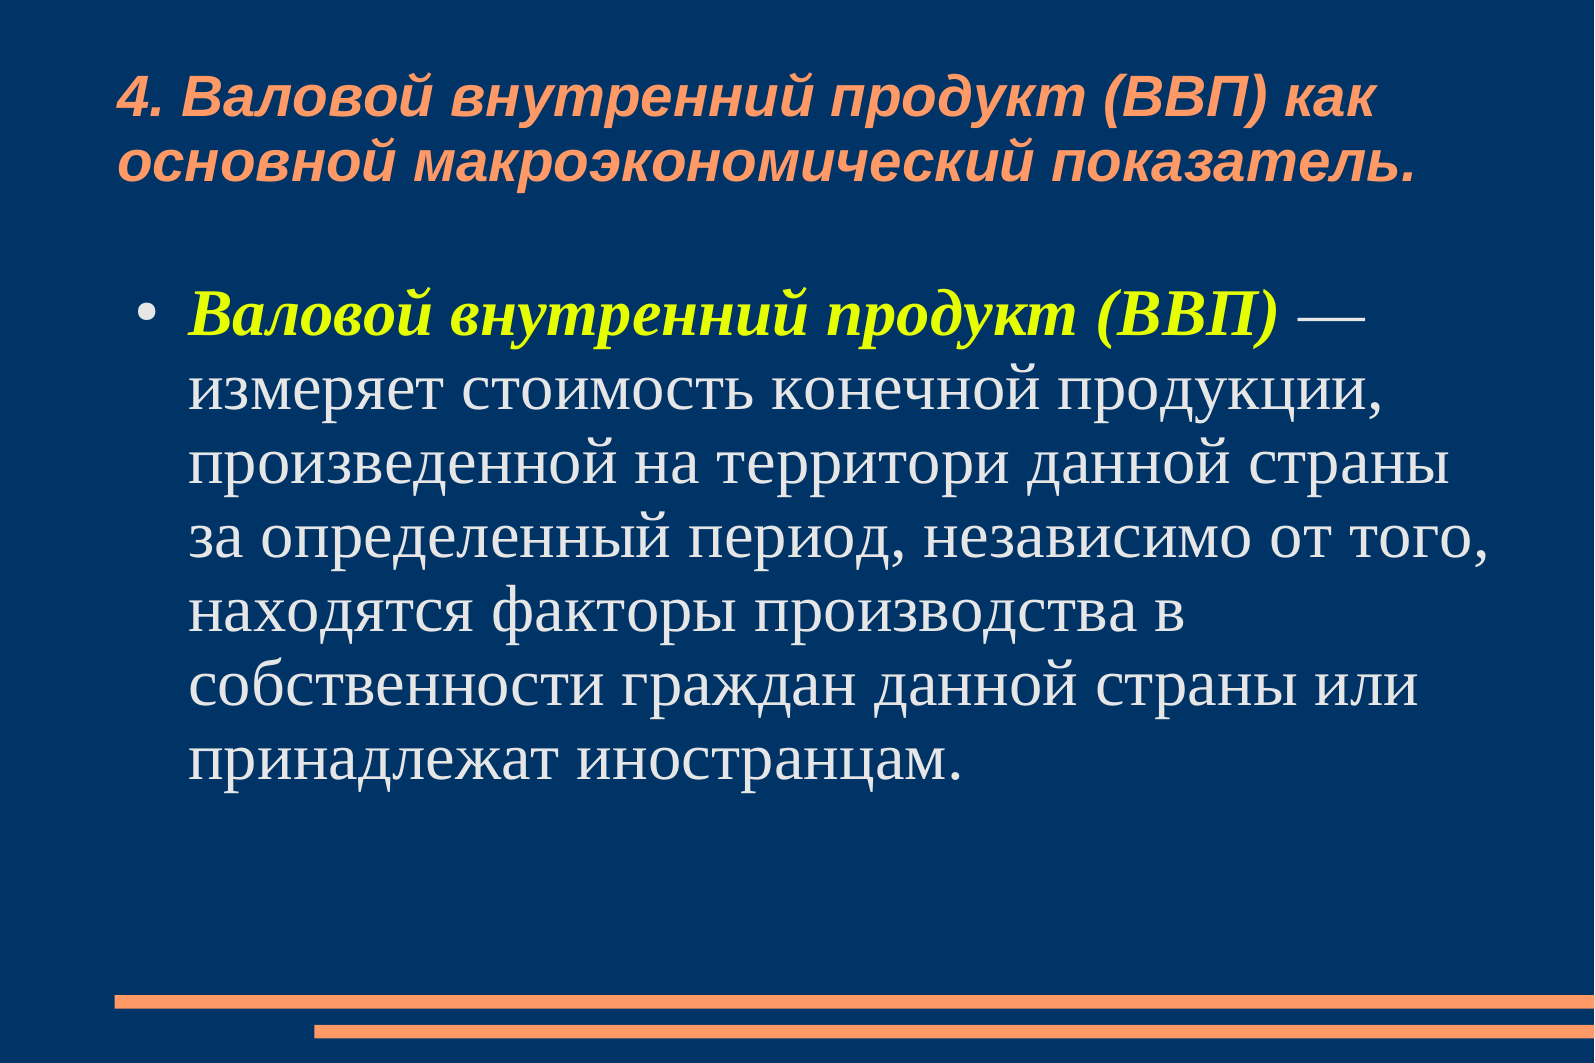

# 4. Валовой внутренний продукт (ВВП) как основной макроэкономический показатель.
Валовой внутренний продукт (ВВП) — измеряет стоимость конечной продукции, произведенной на территори данной страны за определенный период, независимо от того, находятся факторы производства в собственности граждан данной страны или принадлежат иностранцам.